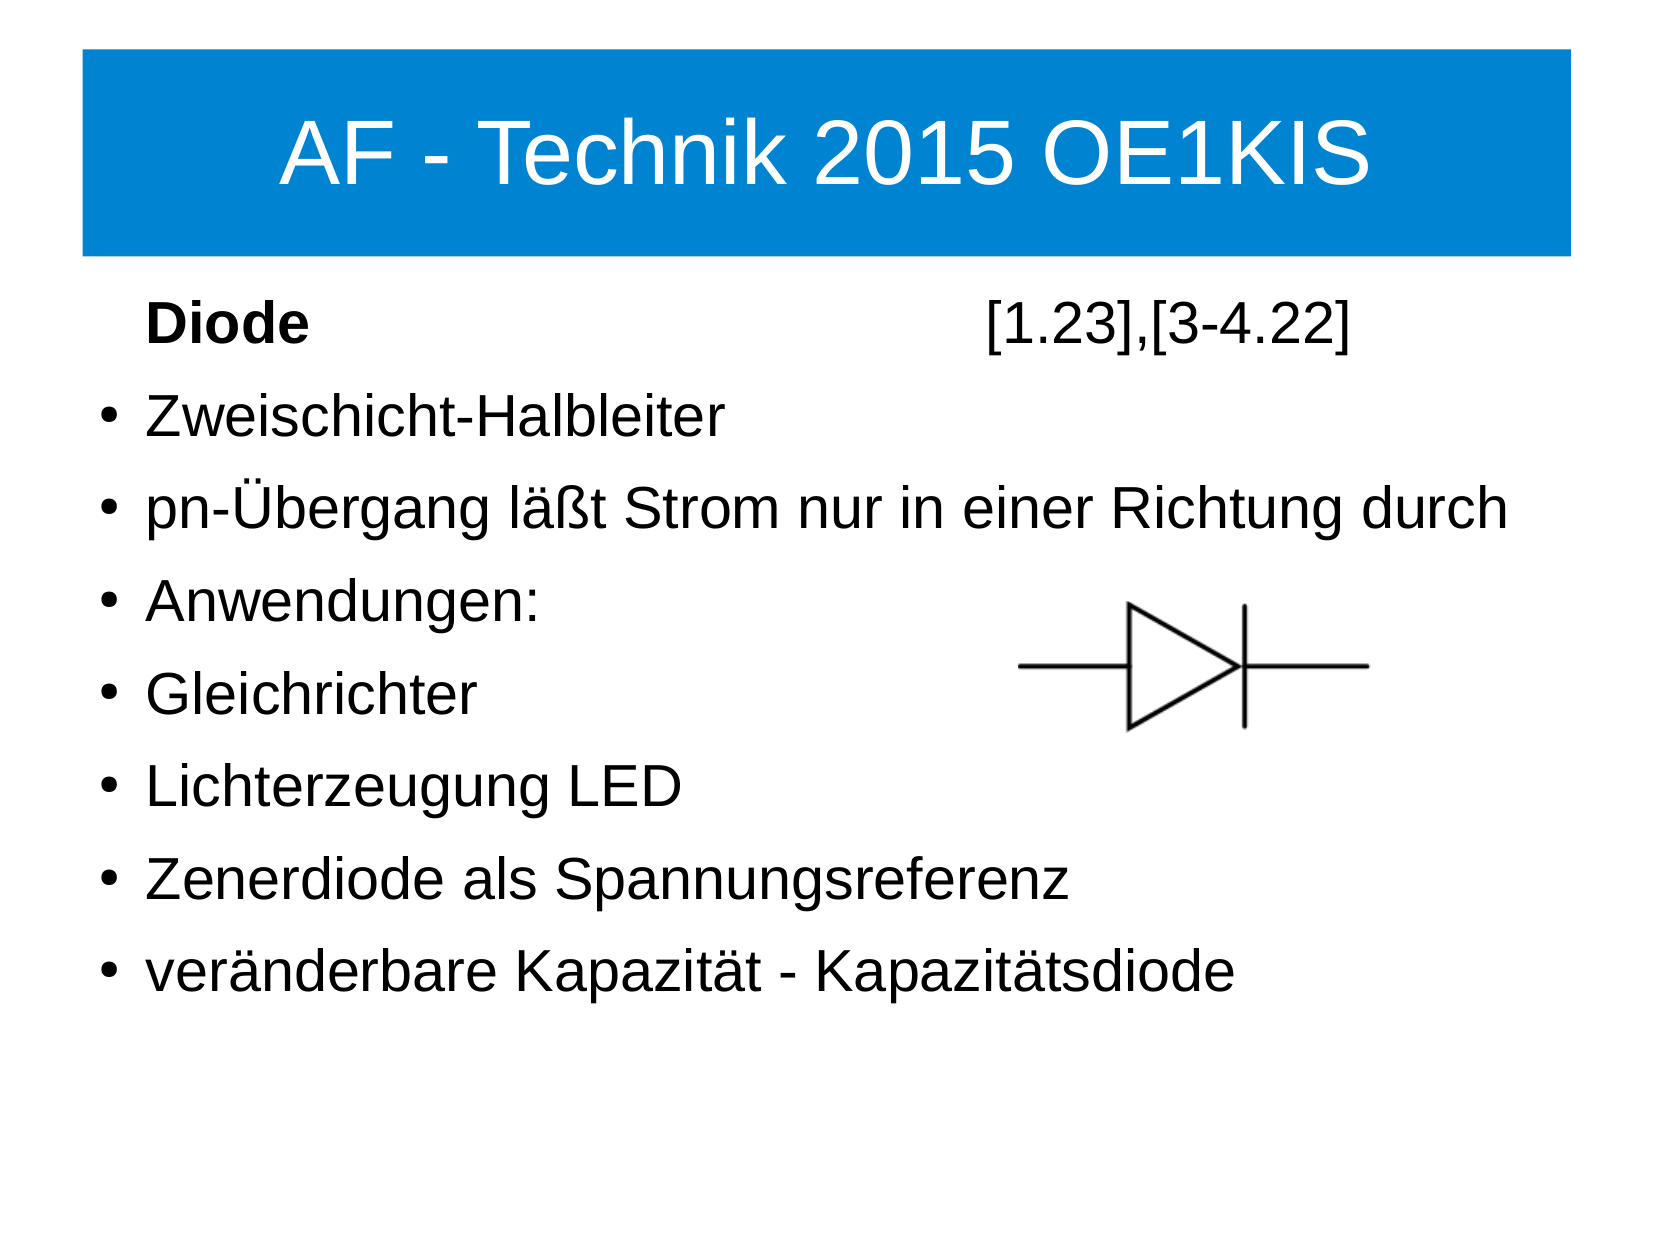

#
AF - Technik 2015 OE1KIS
Diode [1.23],[3-4.22]
Zweischicht-Halbleiter
pn-Übergang läßt Strom nur in einer Richtung durch
Anwendungen:
Gleichrichter
Lichterzeugung LED
Zenerdiode als Spannungsreferenz
veränderbare Kapazität - Kapazitätsdiode